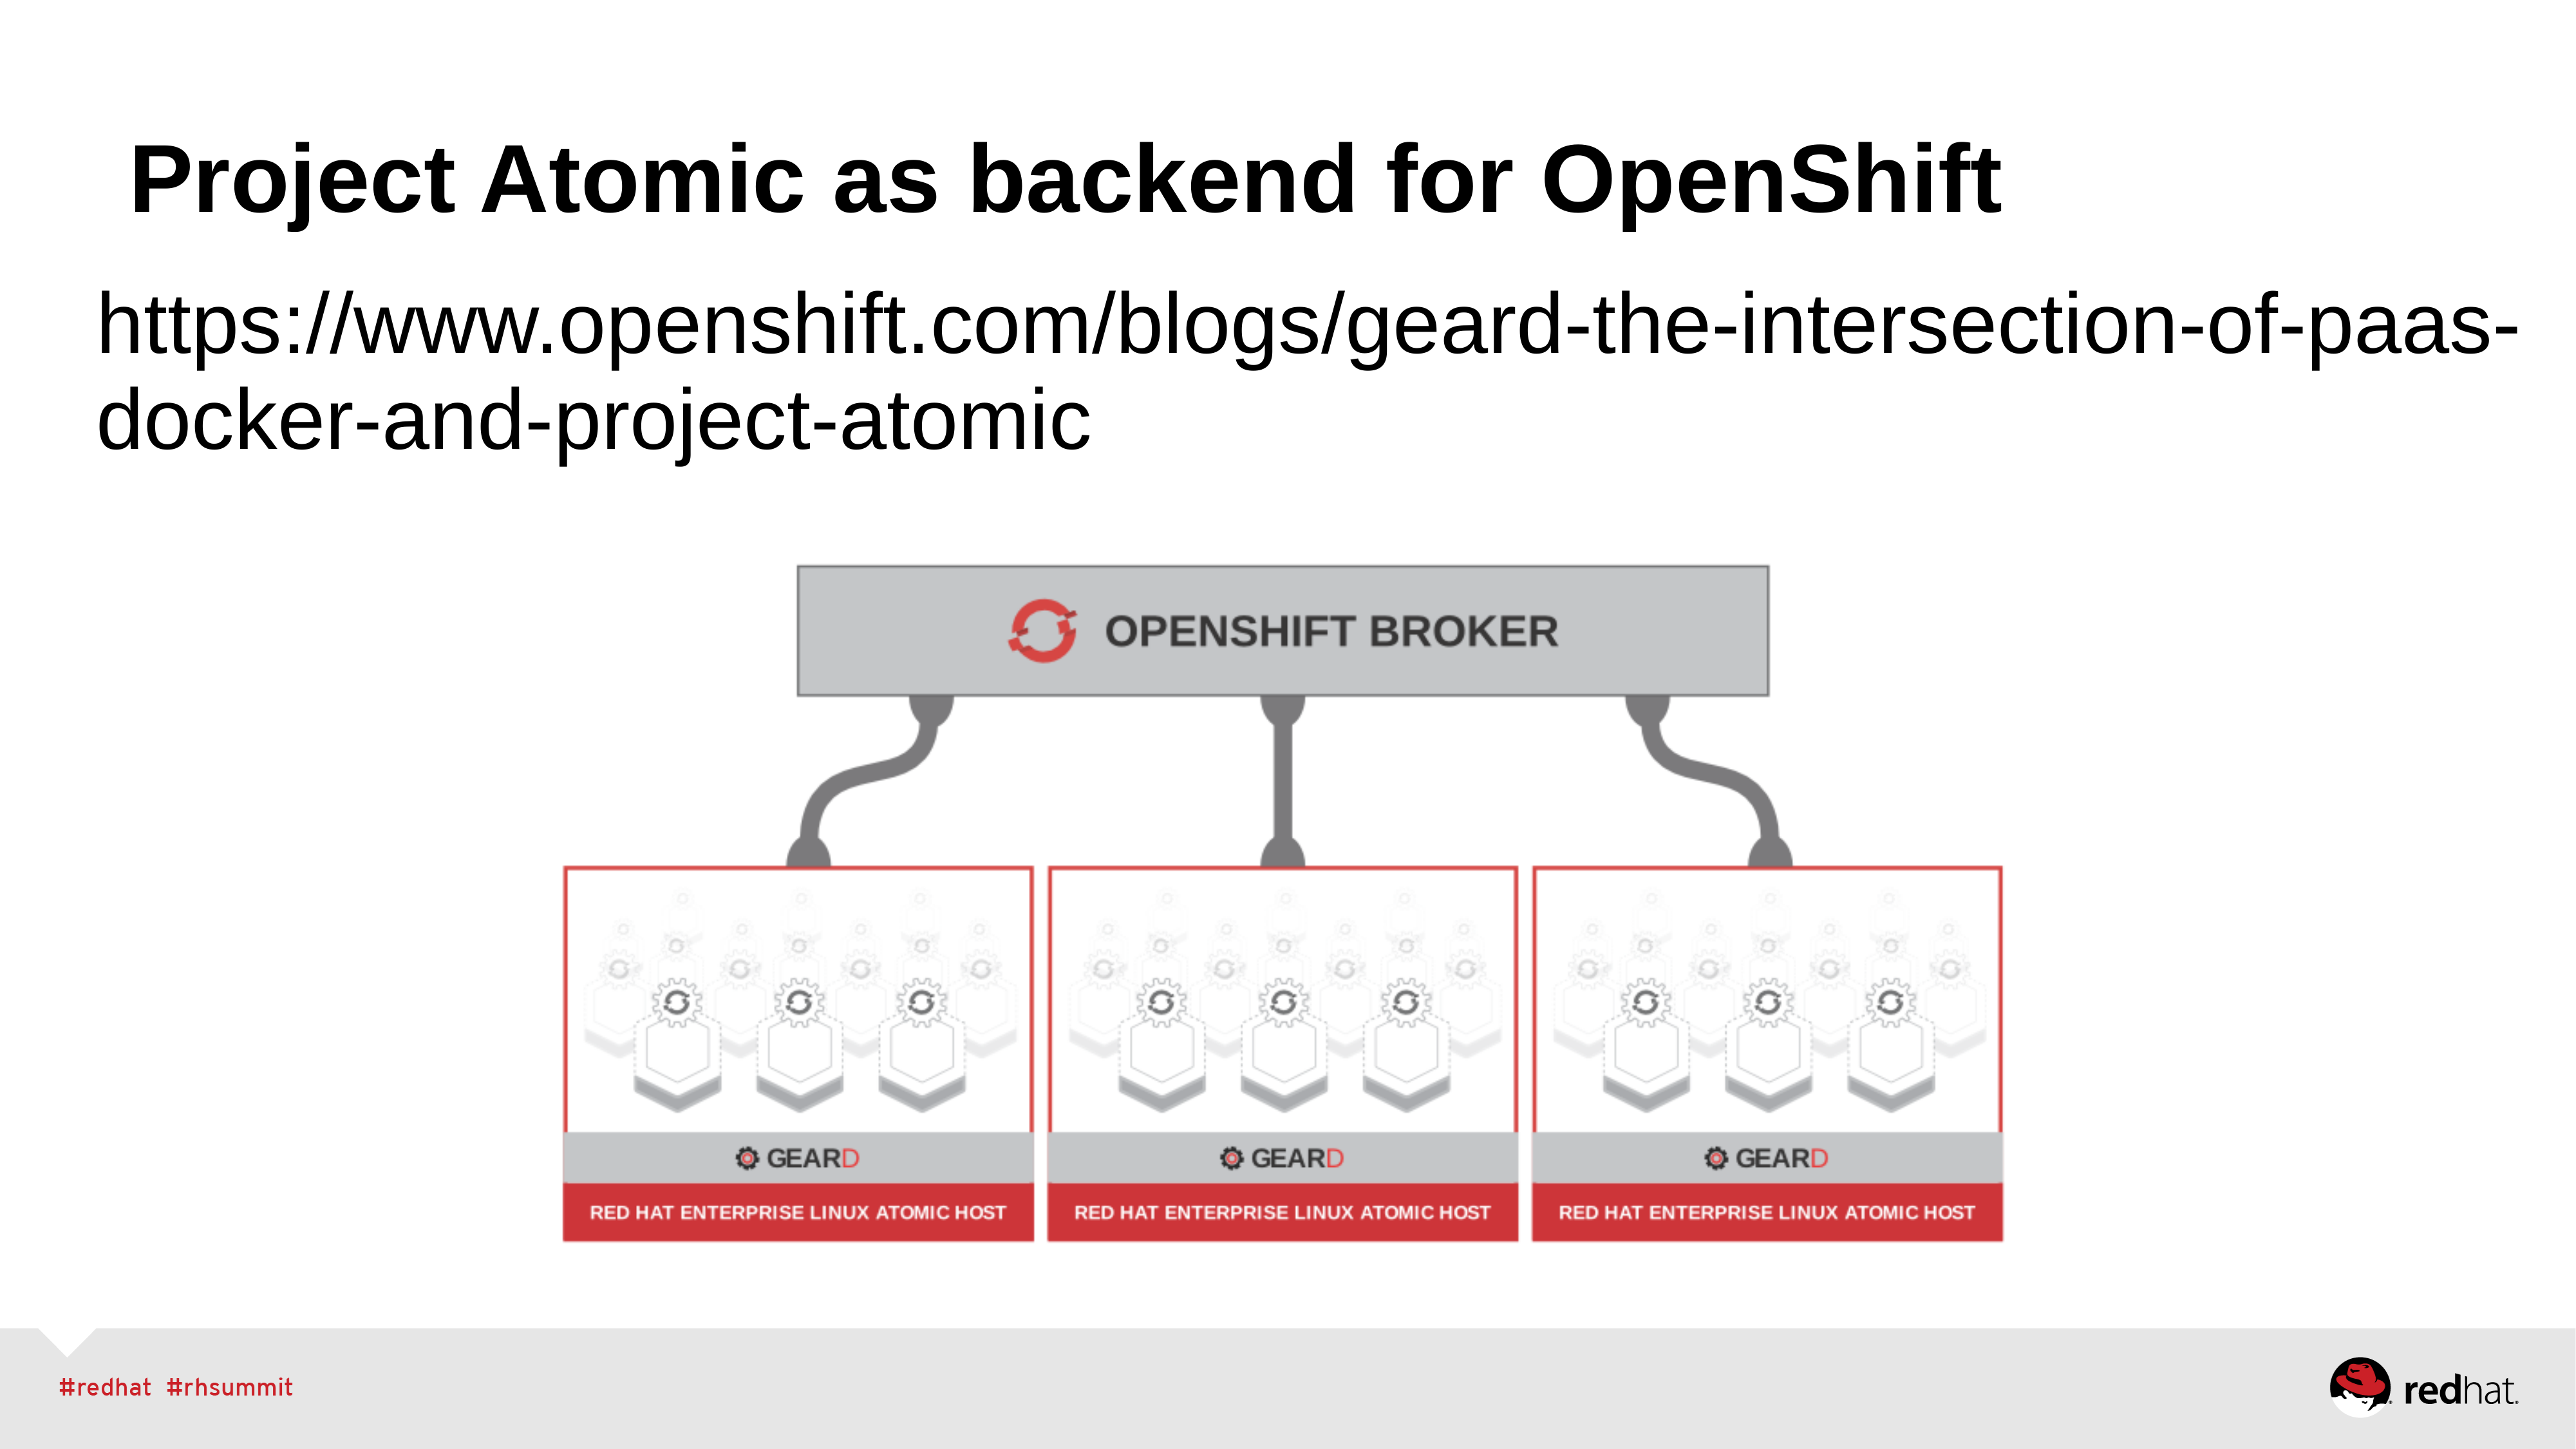

# Project Atomic as backend for OpenShift
https://www.openshift.com/blogs/geard-the-intersection-of-paas-docker-and-project-atomic